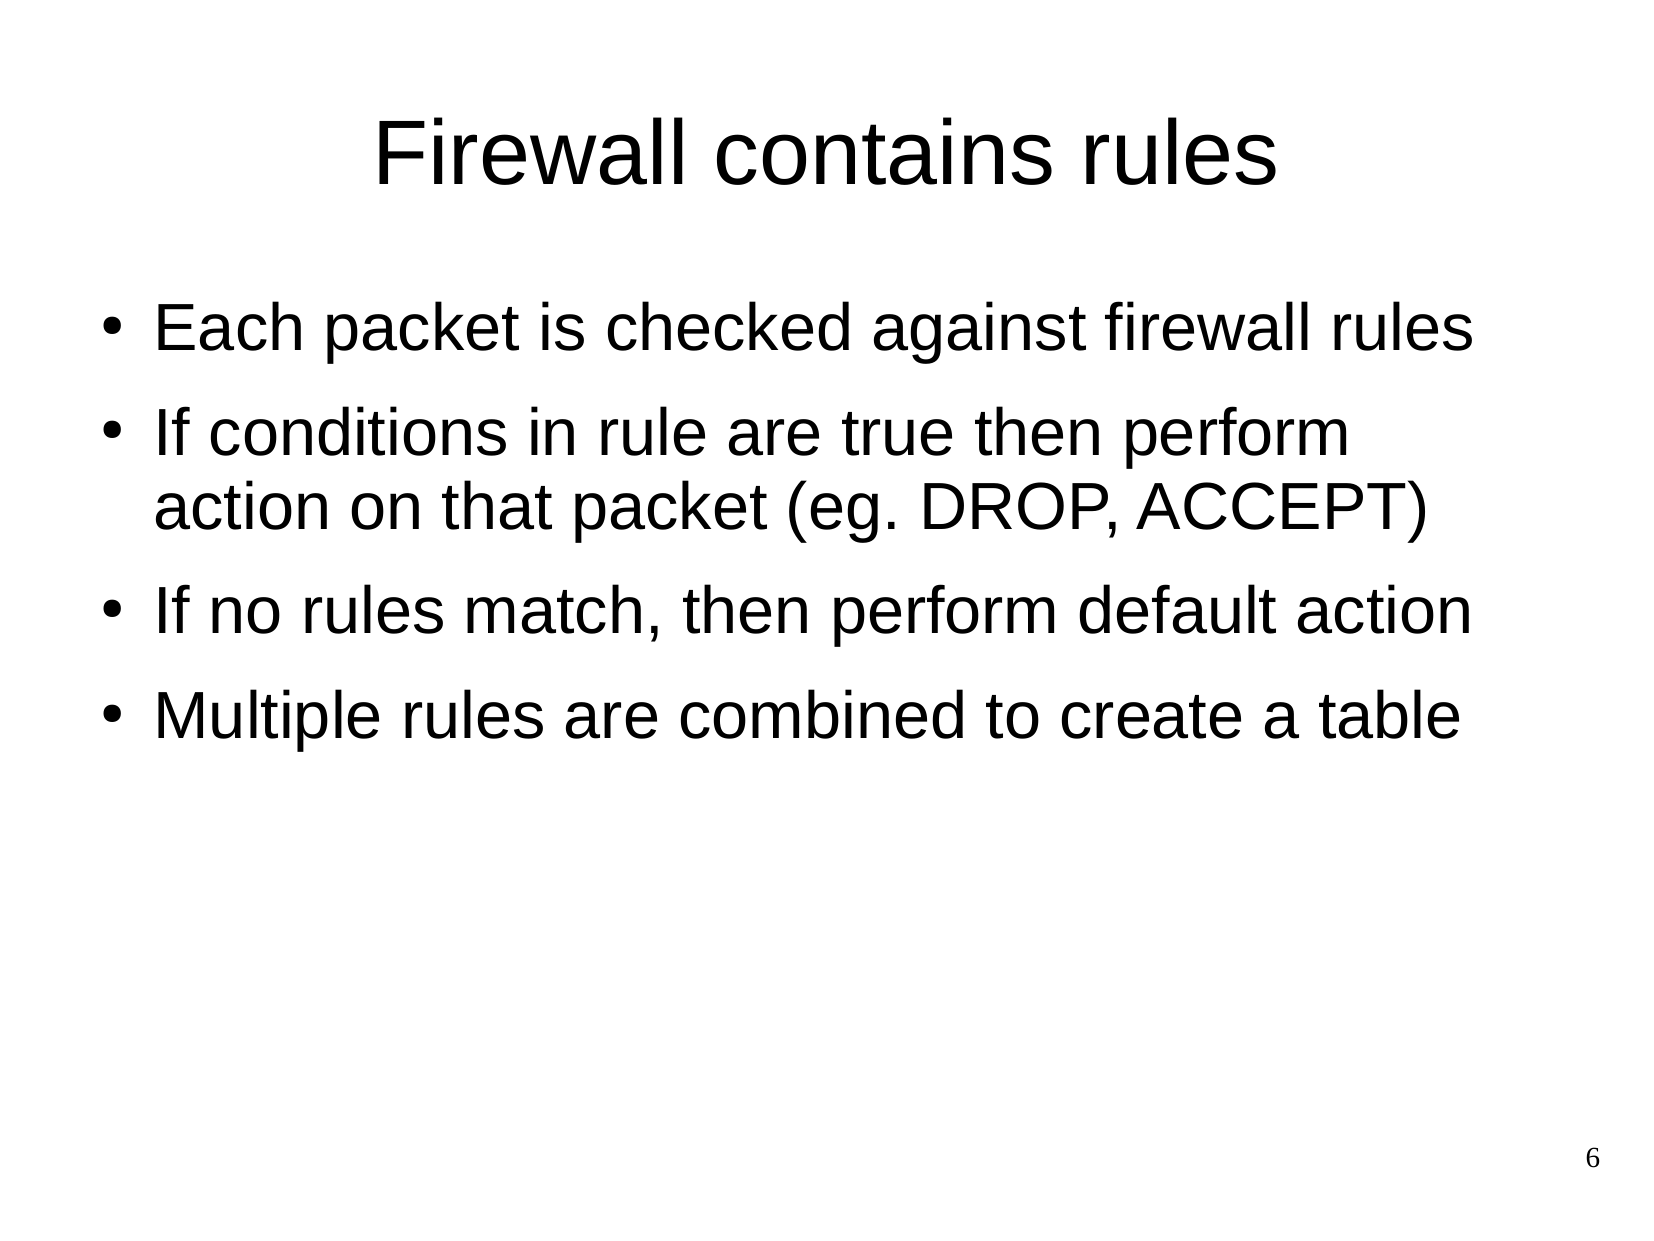

# Firewall contains rules
Each packet is checked against firewall rules
If conditions in rule are true then perform action on that packet (eg. DROP, ACCEPT)
If no rules match, then perform default action
Multiple rules are combined to create a table
6